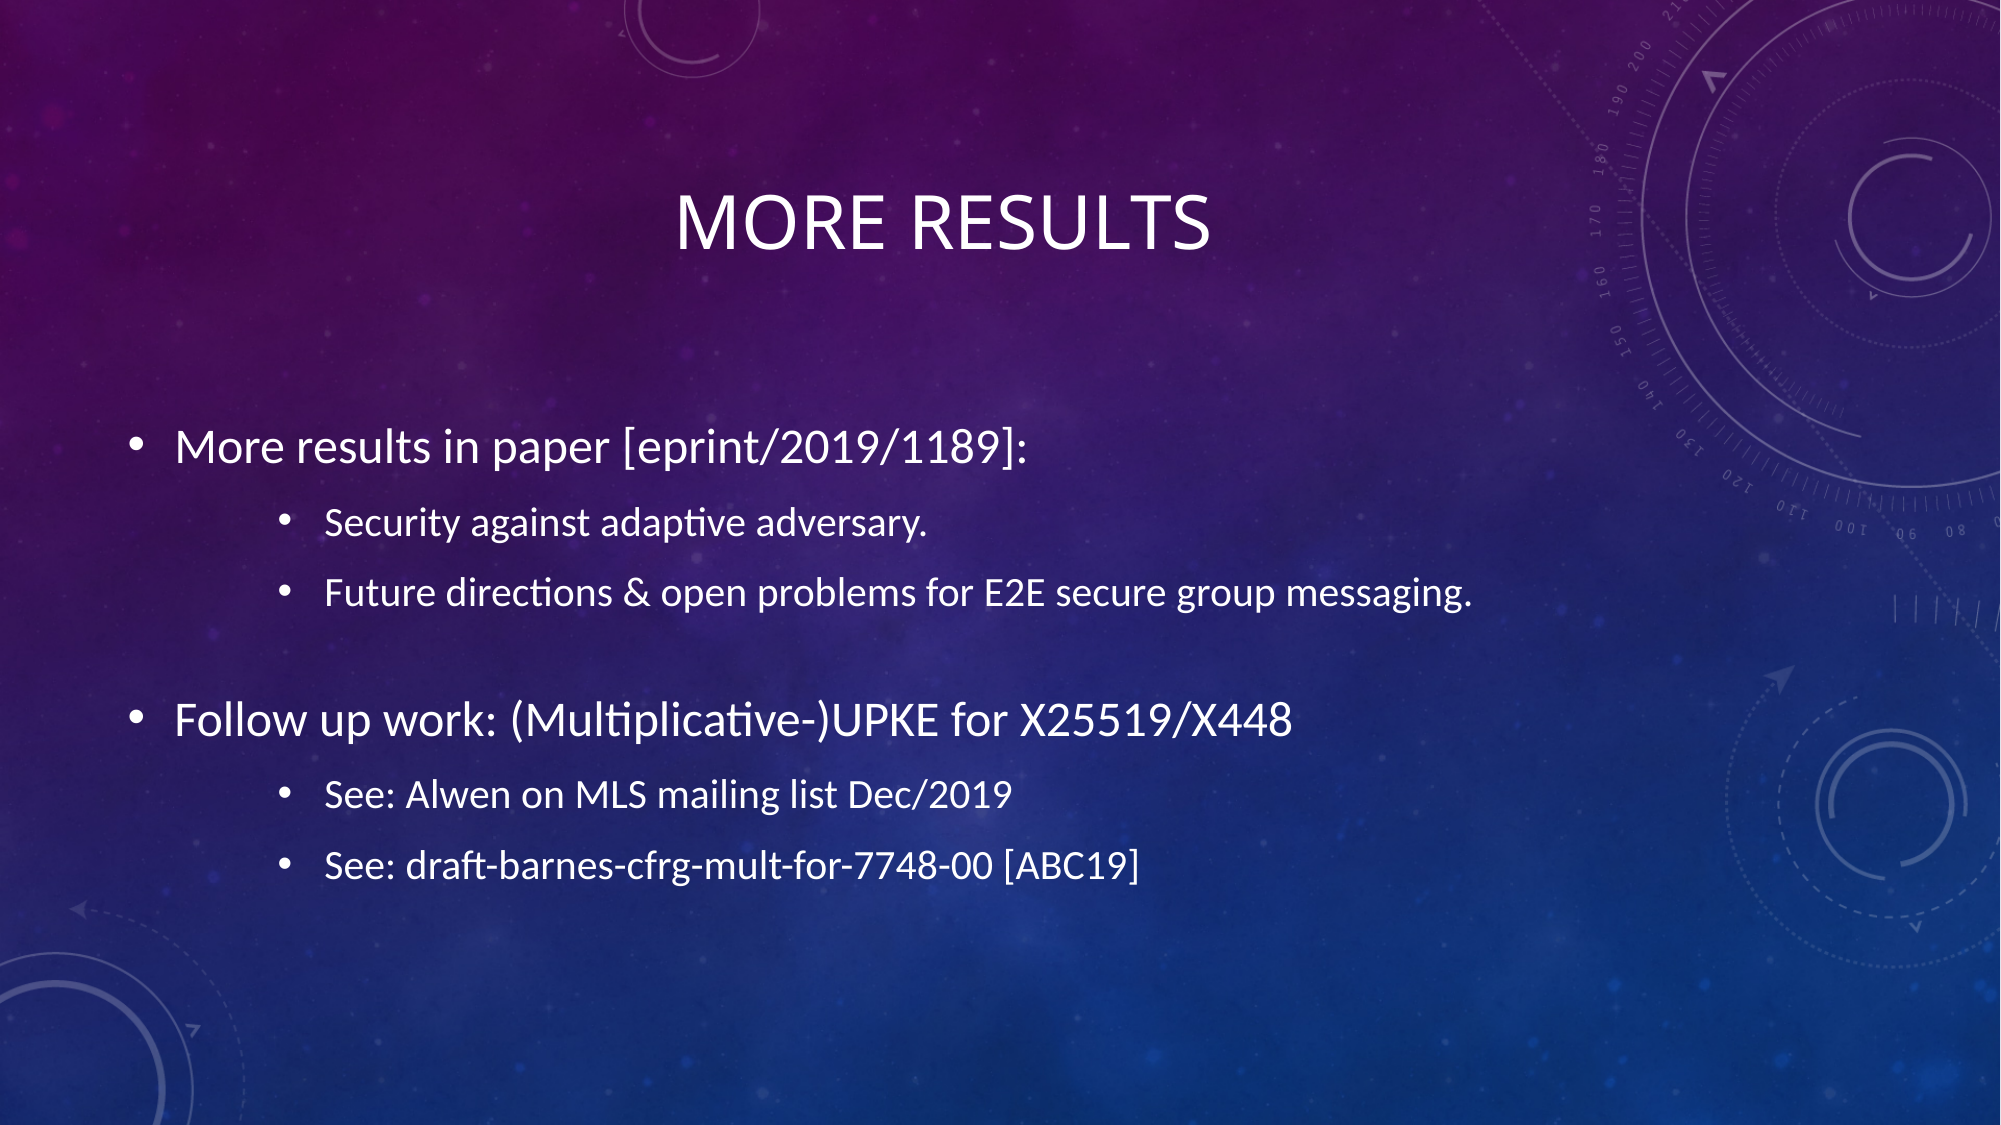

# More results
More results in paper [eprint/2019/1189]:
Security against adaptive adversary.
Future directions & open problems for E2E secure group messaging.
Follow up work: (Multiplicative-)UPKE for X25519/X448
See: Alwen on MLS mailing list Dec/2019
See: draft-barnes-cfrg-mult-for-7748-00 [ABC19]